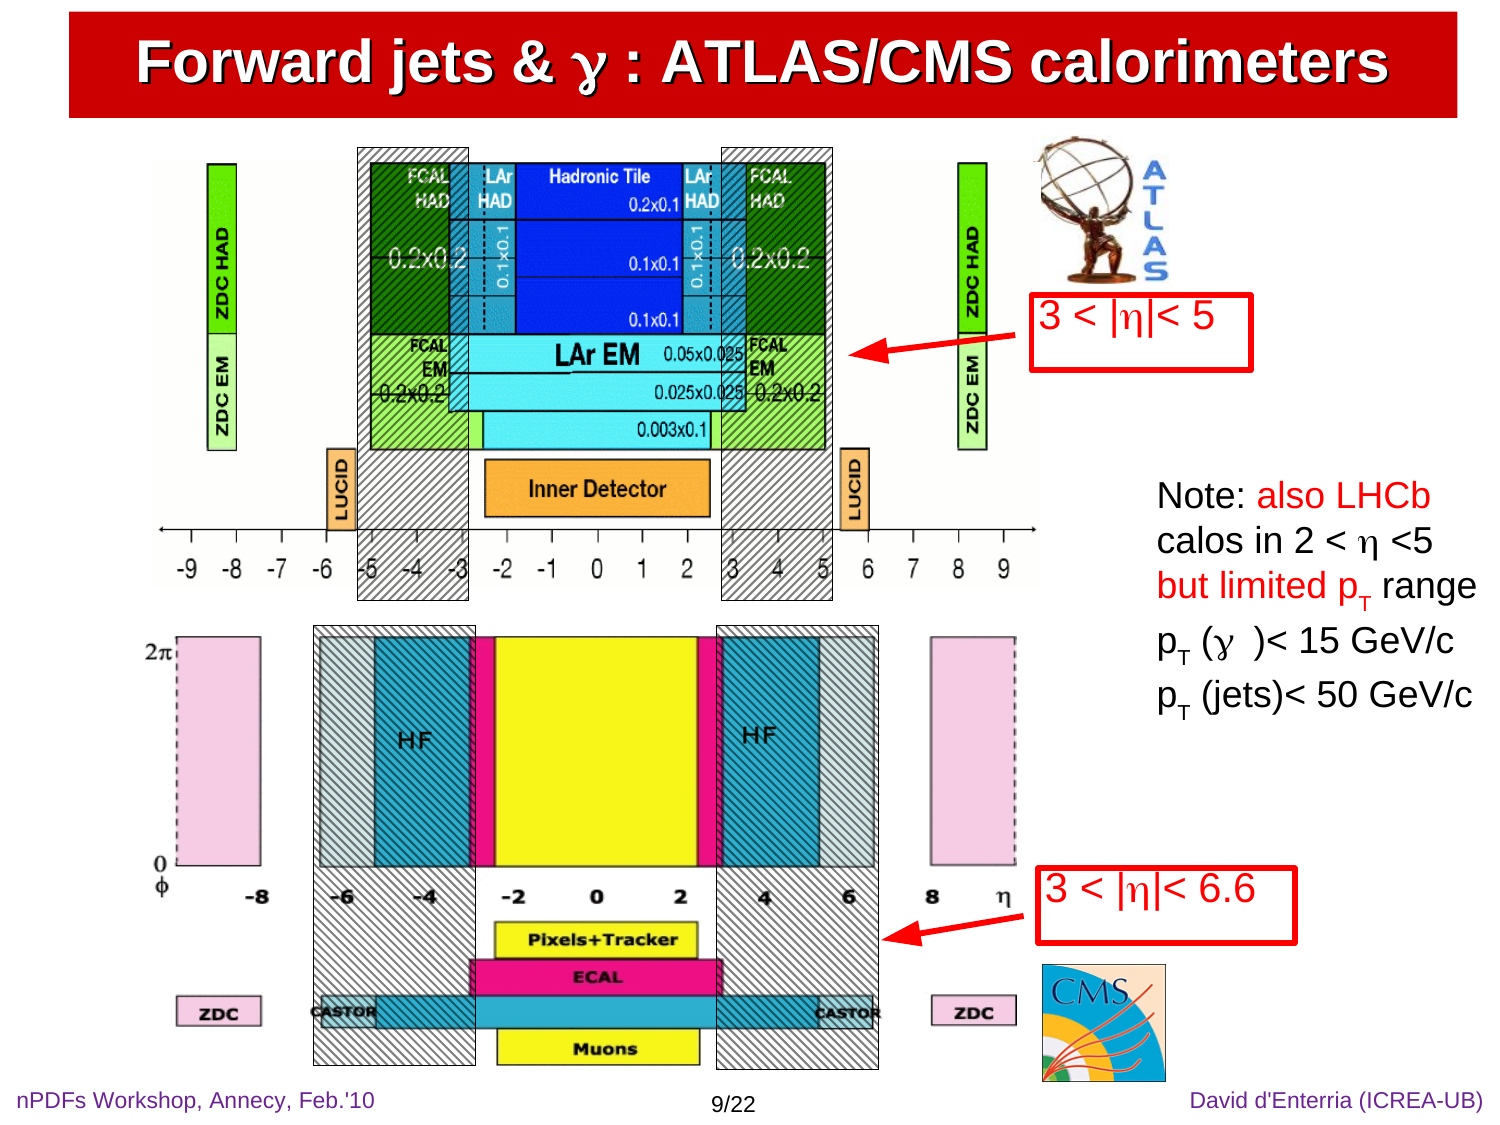

# Forward jets & g : ATLAS/CMS calorimeters
3 < |h|< 5
3 < |h|< 6.6
2 < h < 5
Note: also LHCb
calos in 2 < h <5
but limited pT range
pT (g )< 15 GeV/c
pT (jets)< 50 GeV/c